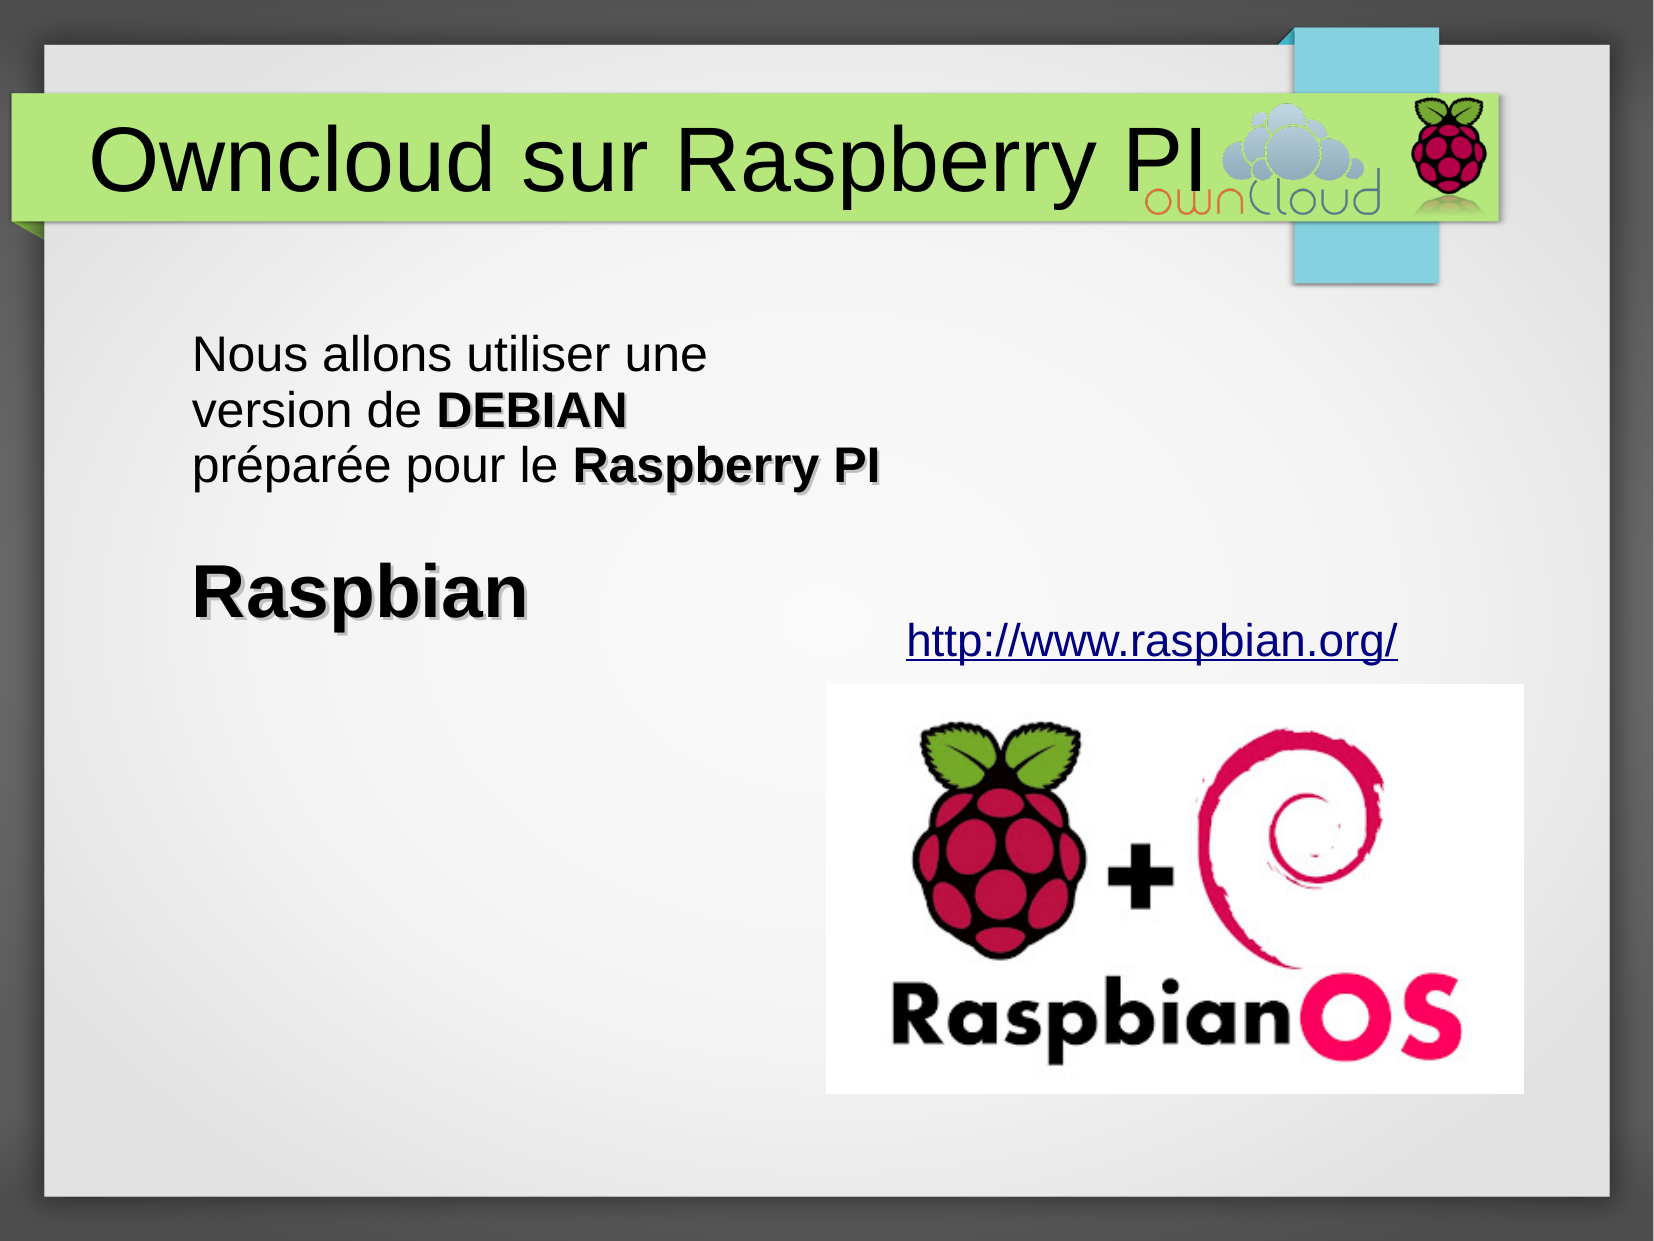

# Owncloud sur Raspberry PI
Nous allons utiliser une version de DEBIAN
préparée pour le Raspberry PI
Raspbian
http://www.raspbian.org/